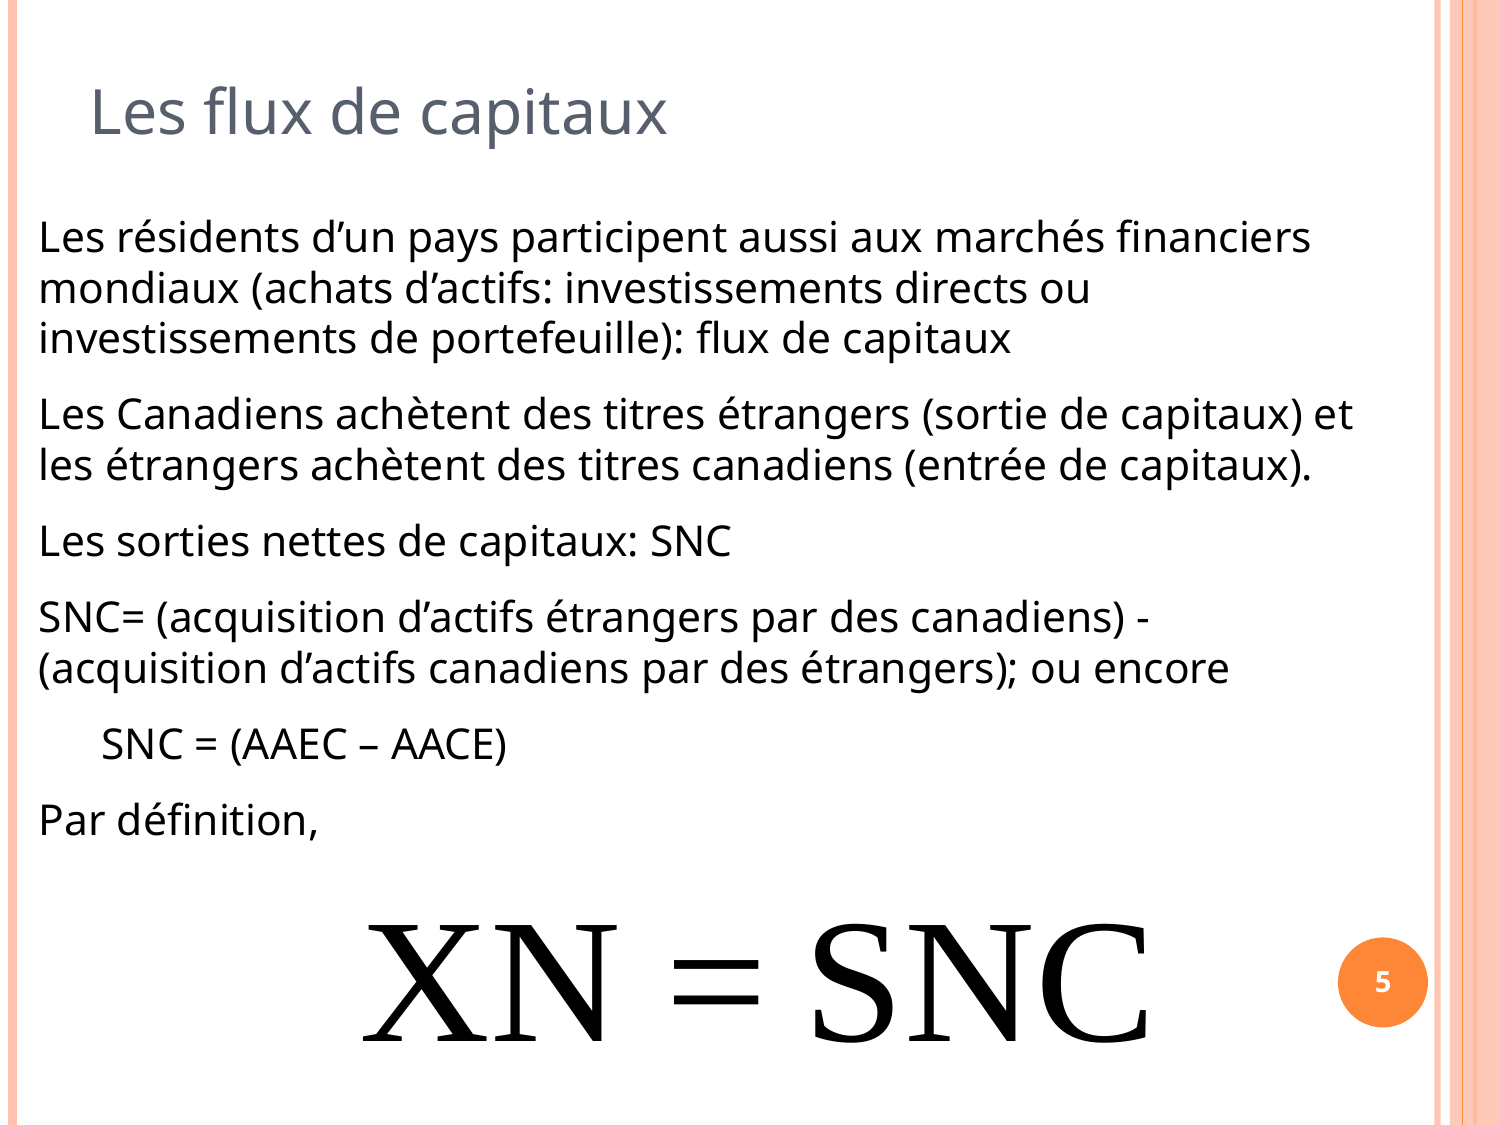

# Les flux de capitaux
Les résidents d’un pays participent aussi aux marchés financiers mondiaux (achats d’actifs: investissements directs ou investissements de portefeuille): flux de capitaux
Les Canadiens achètent des titres étrangers (sortie de capitaux) et les étrangers achètent des titres canadiens (entrée de capitaux).
Les sorties nettes de capitaux: SNC
SNC= (acquisition d’actifs étrangers par des canadiens) - (acquisition d’actifs canadiens par des étrangers); ou encore
	SNC = (AAEC – AACE)
Par définition,